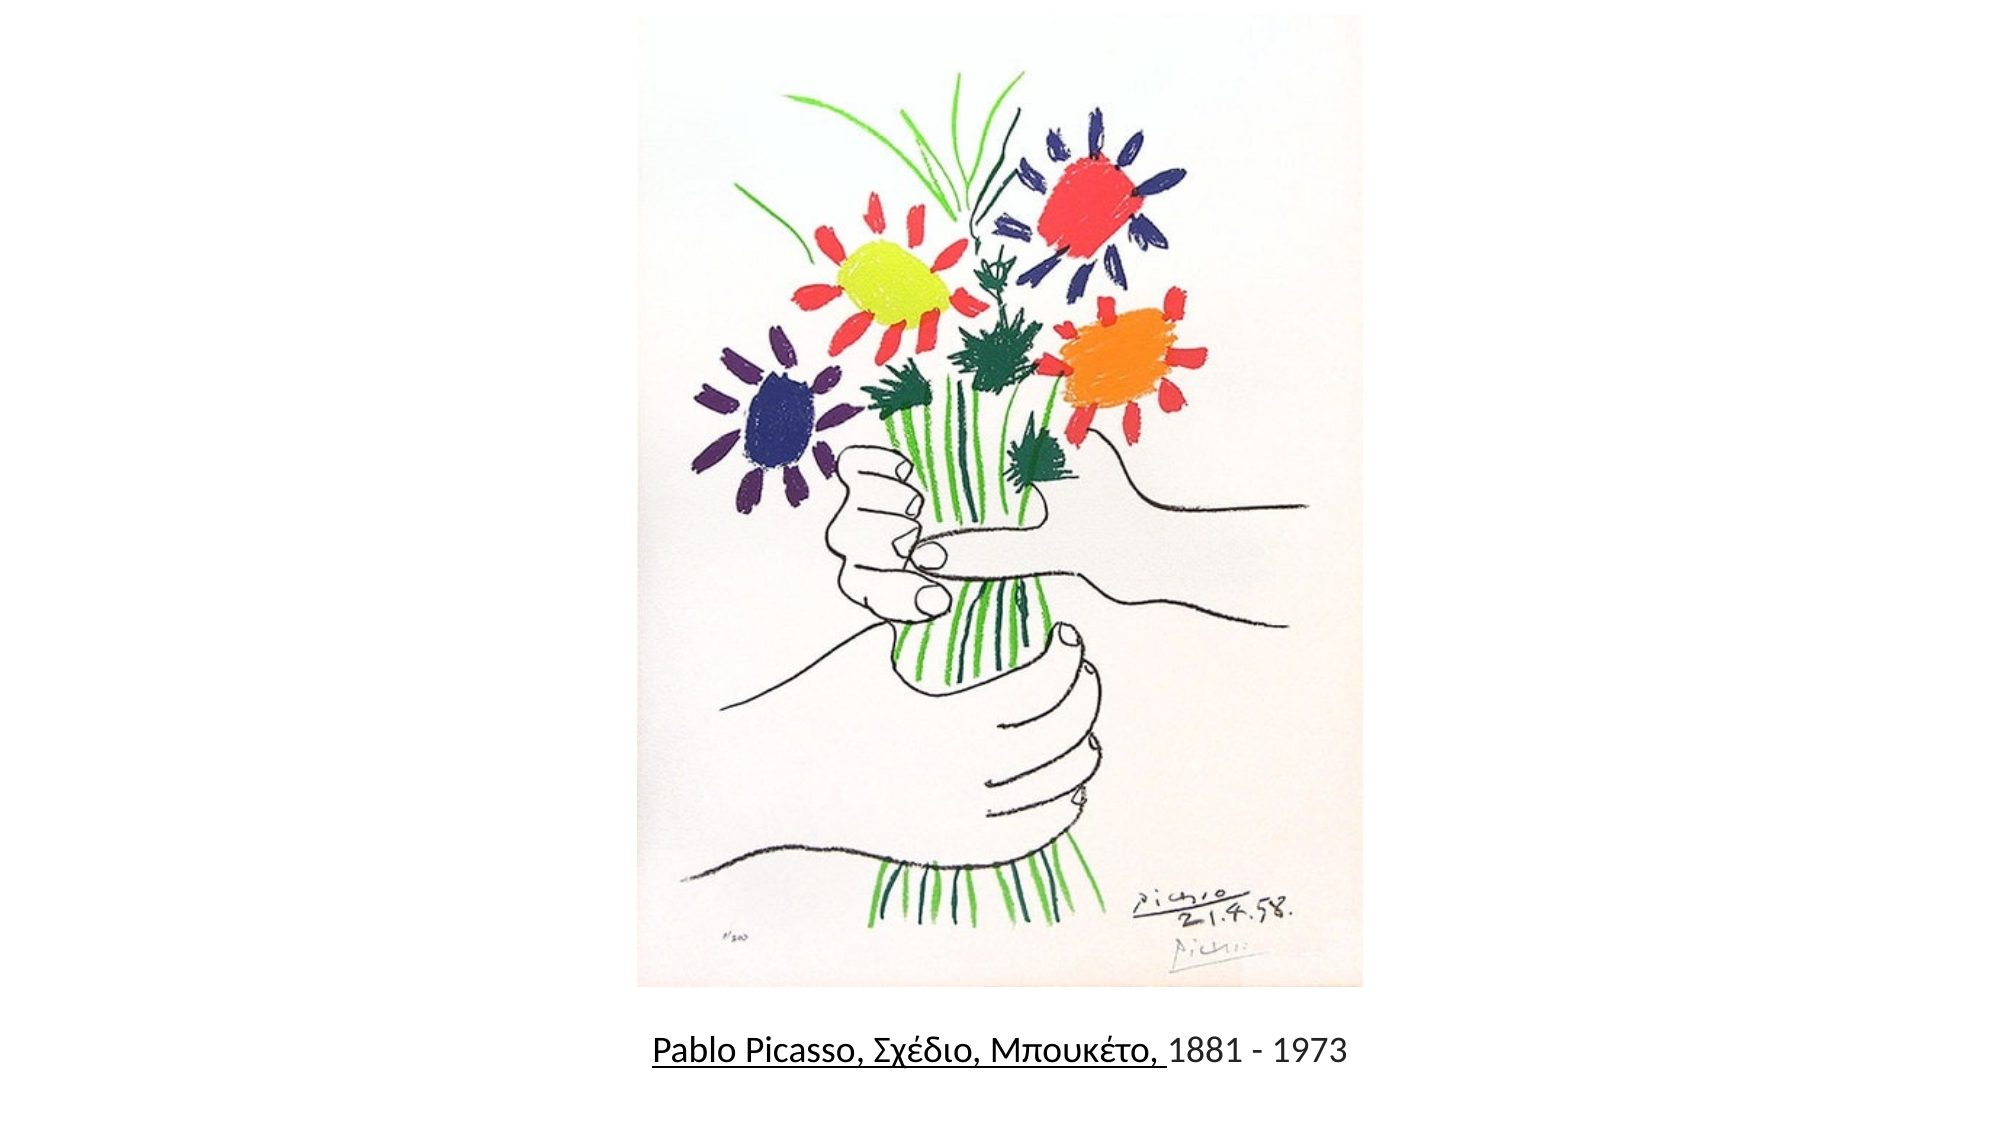

Pablo Picasso, Σχέδιο, Μπουκέτο, 1881 - 1973